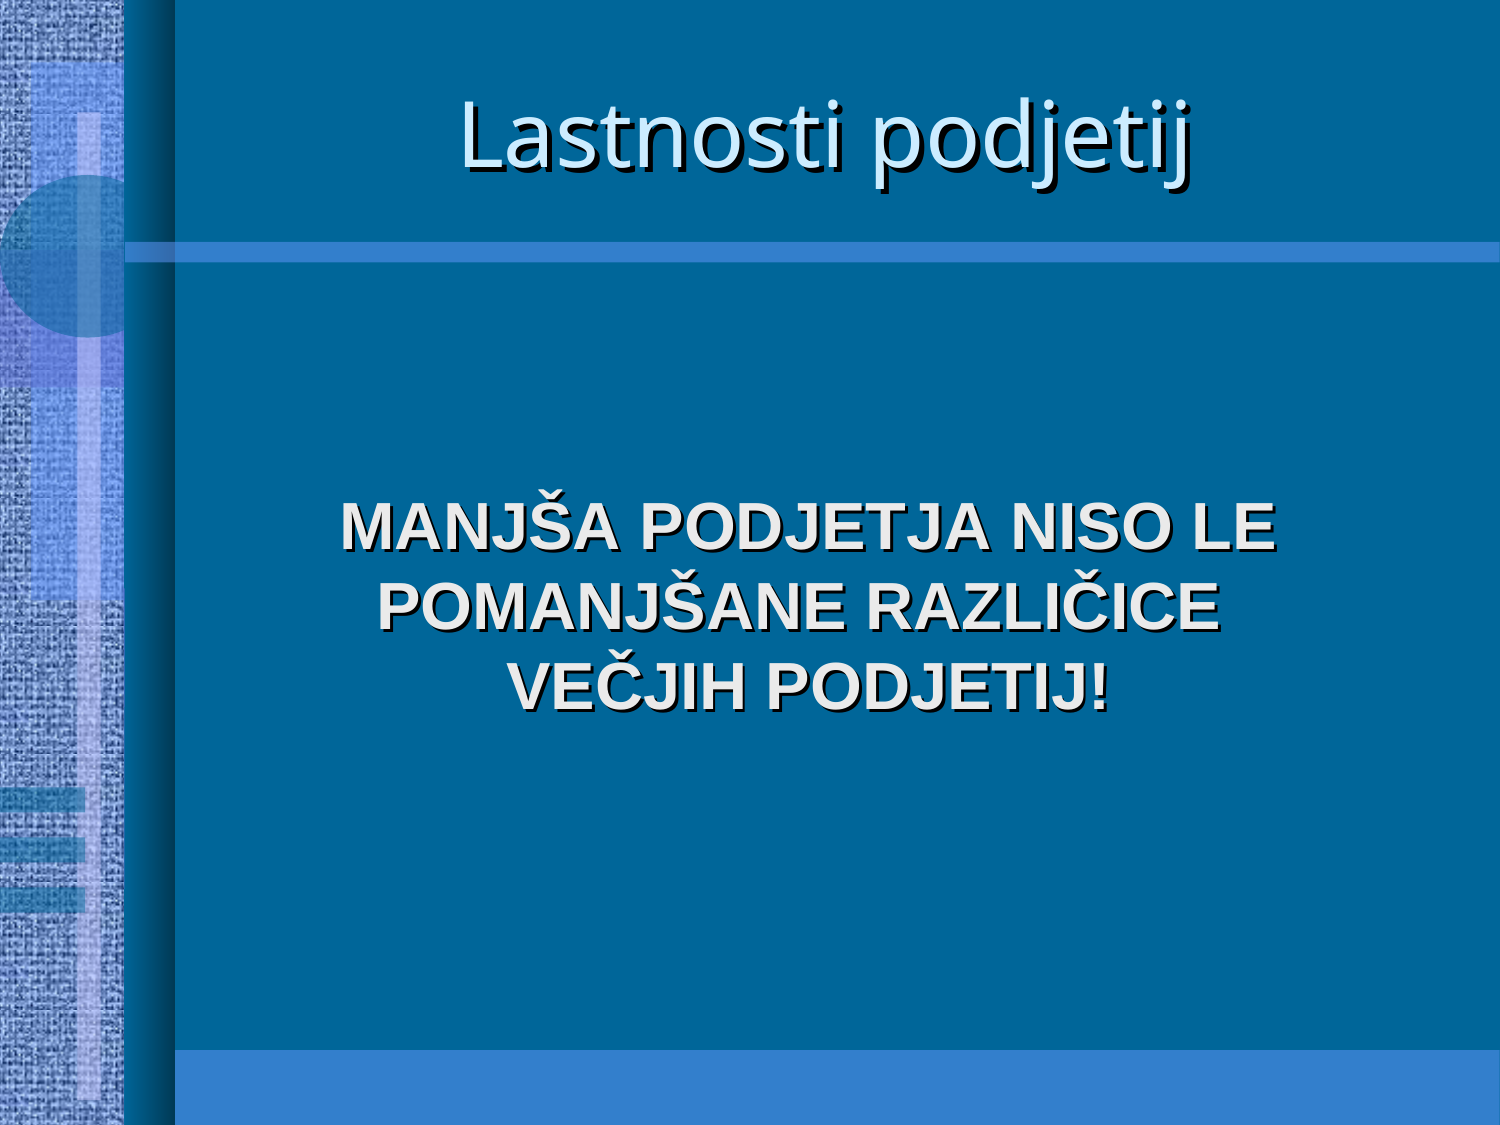

# Lastnosti podjetij
MANJŠA PODJETJA NISO LE
POMANJŠANE RAZLIČICE
VEČJIH PODJETIJ!